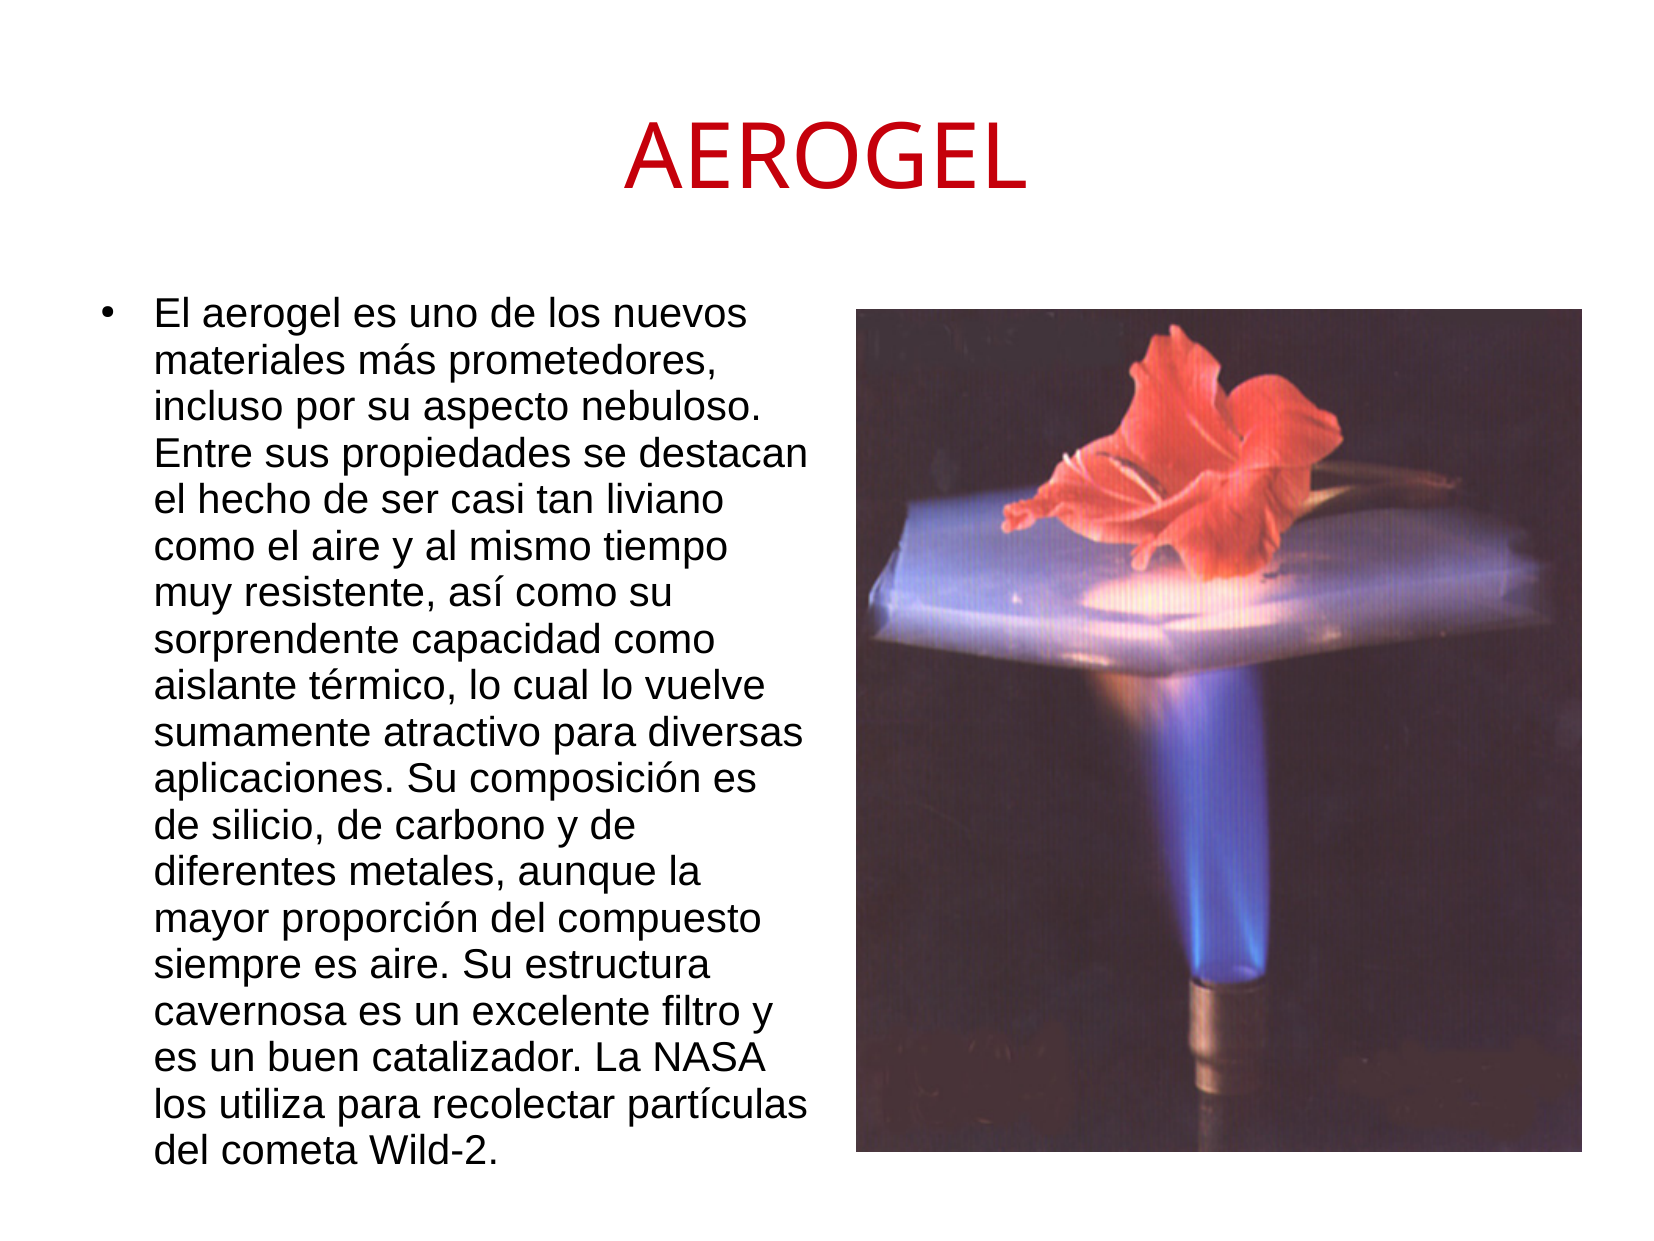

# AEROGEL
El aerogel es uno de los nuevos materiales más prometedores, incluso por su aspecto nebuloso. Entre sus propiedades se destacan el hecho de ser casi tan liviano como el aire y al mismo tiempo muy resistente, así como su sorprendente capacidad como aislante térmico, lo cual lo vuelve sumamente atractivo para diversas aplicaciones. Su composición es de silicio, de carbono y de diferentes metales, aunque la mayor proporción del compuesto siempre es aire. Su estructura cavernosa es un excelente filtro y es un buen catalizador. La NASA los utiliza para recolectar partículas del cometa Wild-2.